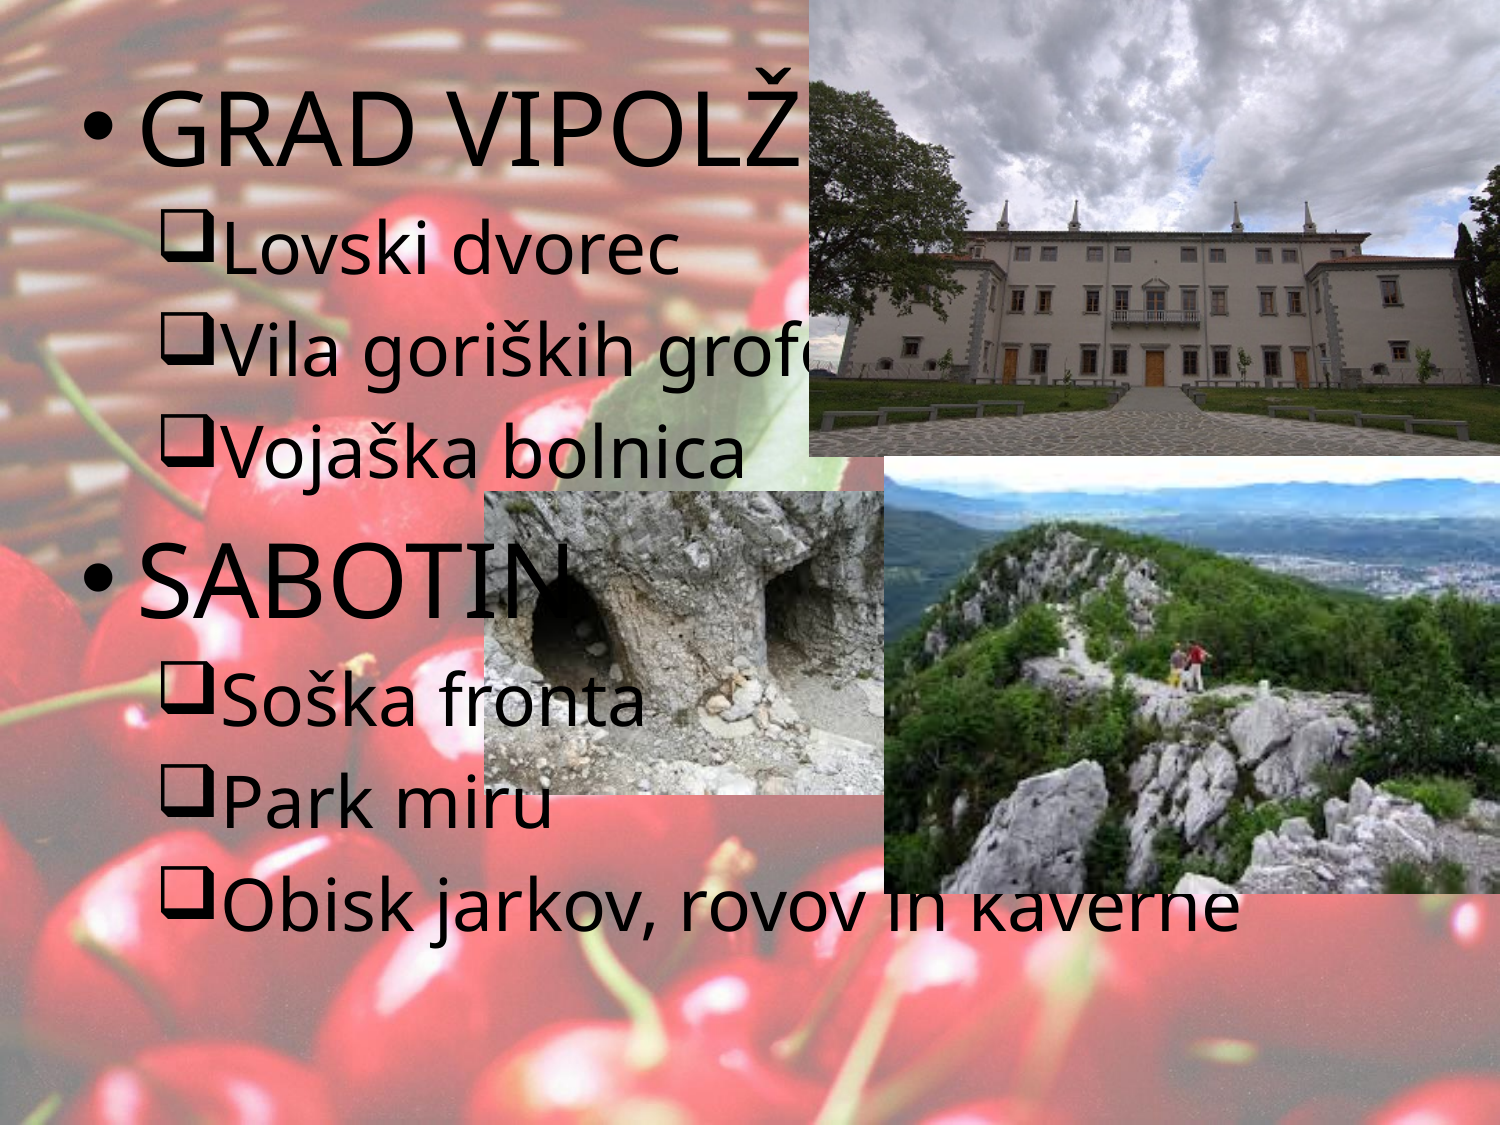

# GRAD VIPOLŽE
Lovski dvorec
Vila goriških grofov
Vojaška bolnica
SABOTIN
Soška fronta
Park miru
Obisk jarkov, rovov in kaverne